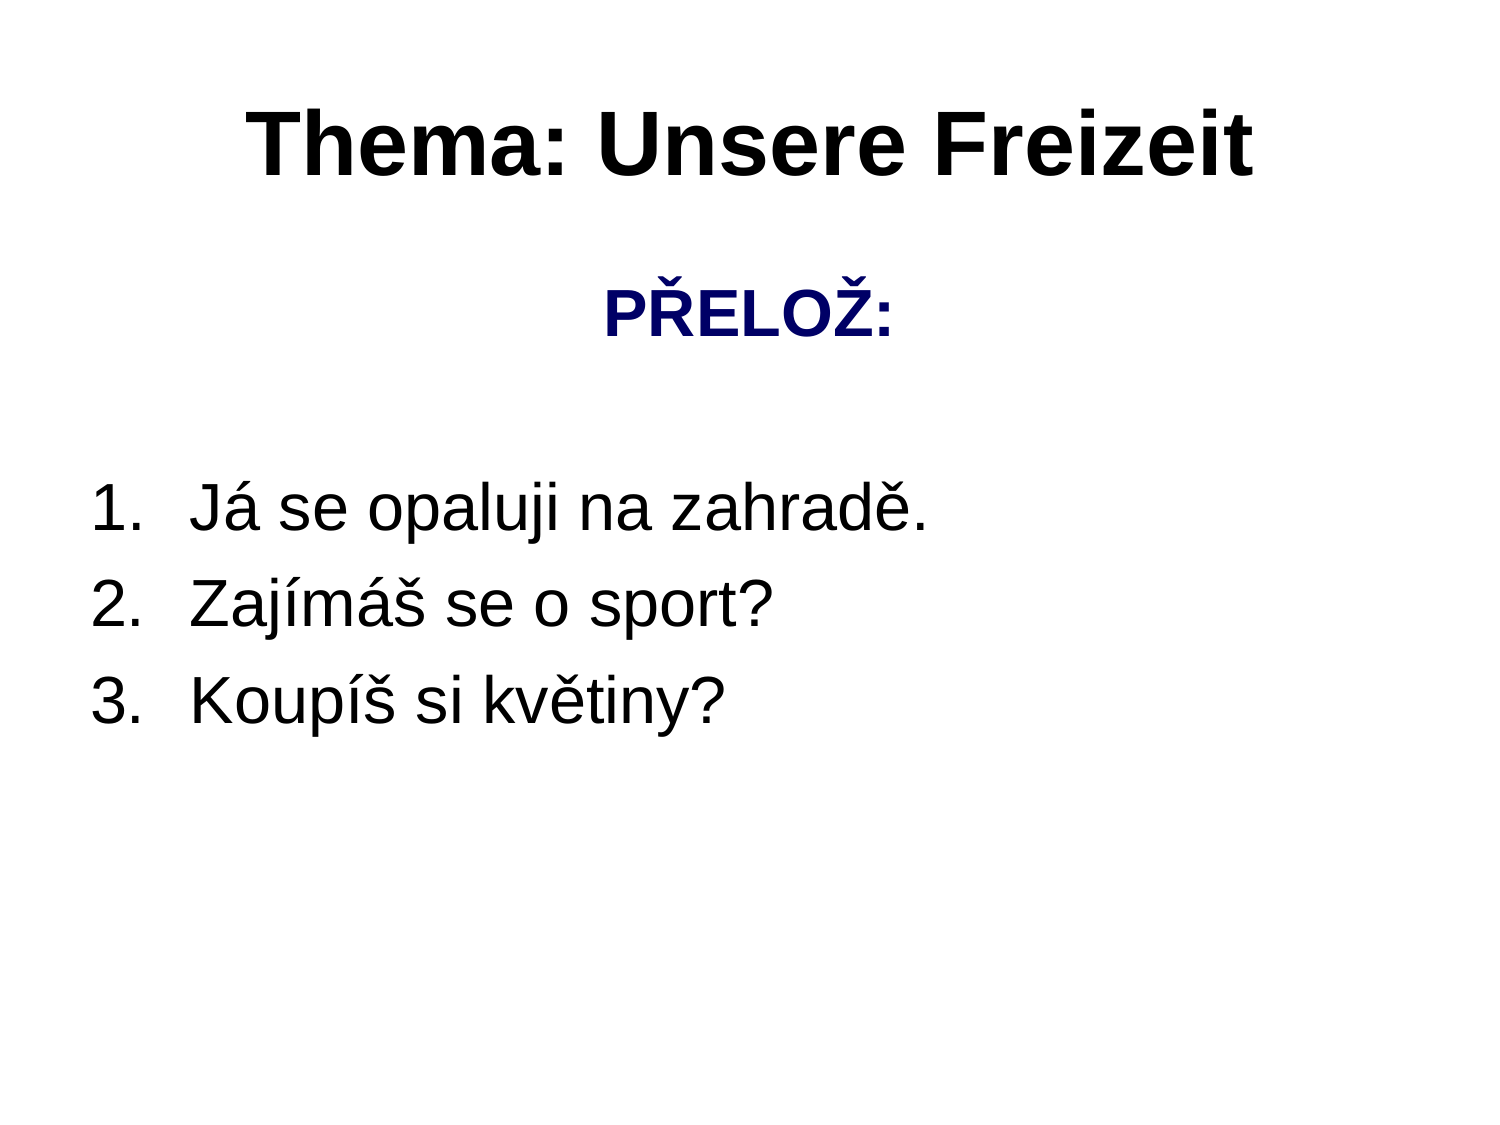

# Thema: Unsere Freizeit
PŘELOŽ:
Já se opaluji na zahradě.
2. 	Zajímáš se o sport?
3. 	Koupíš si květiny?